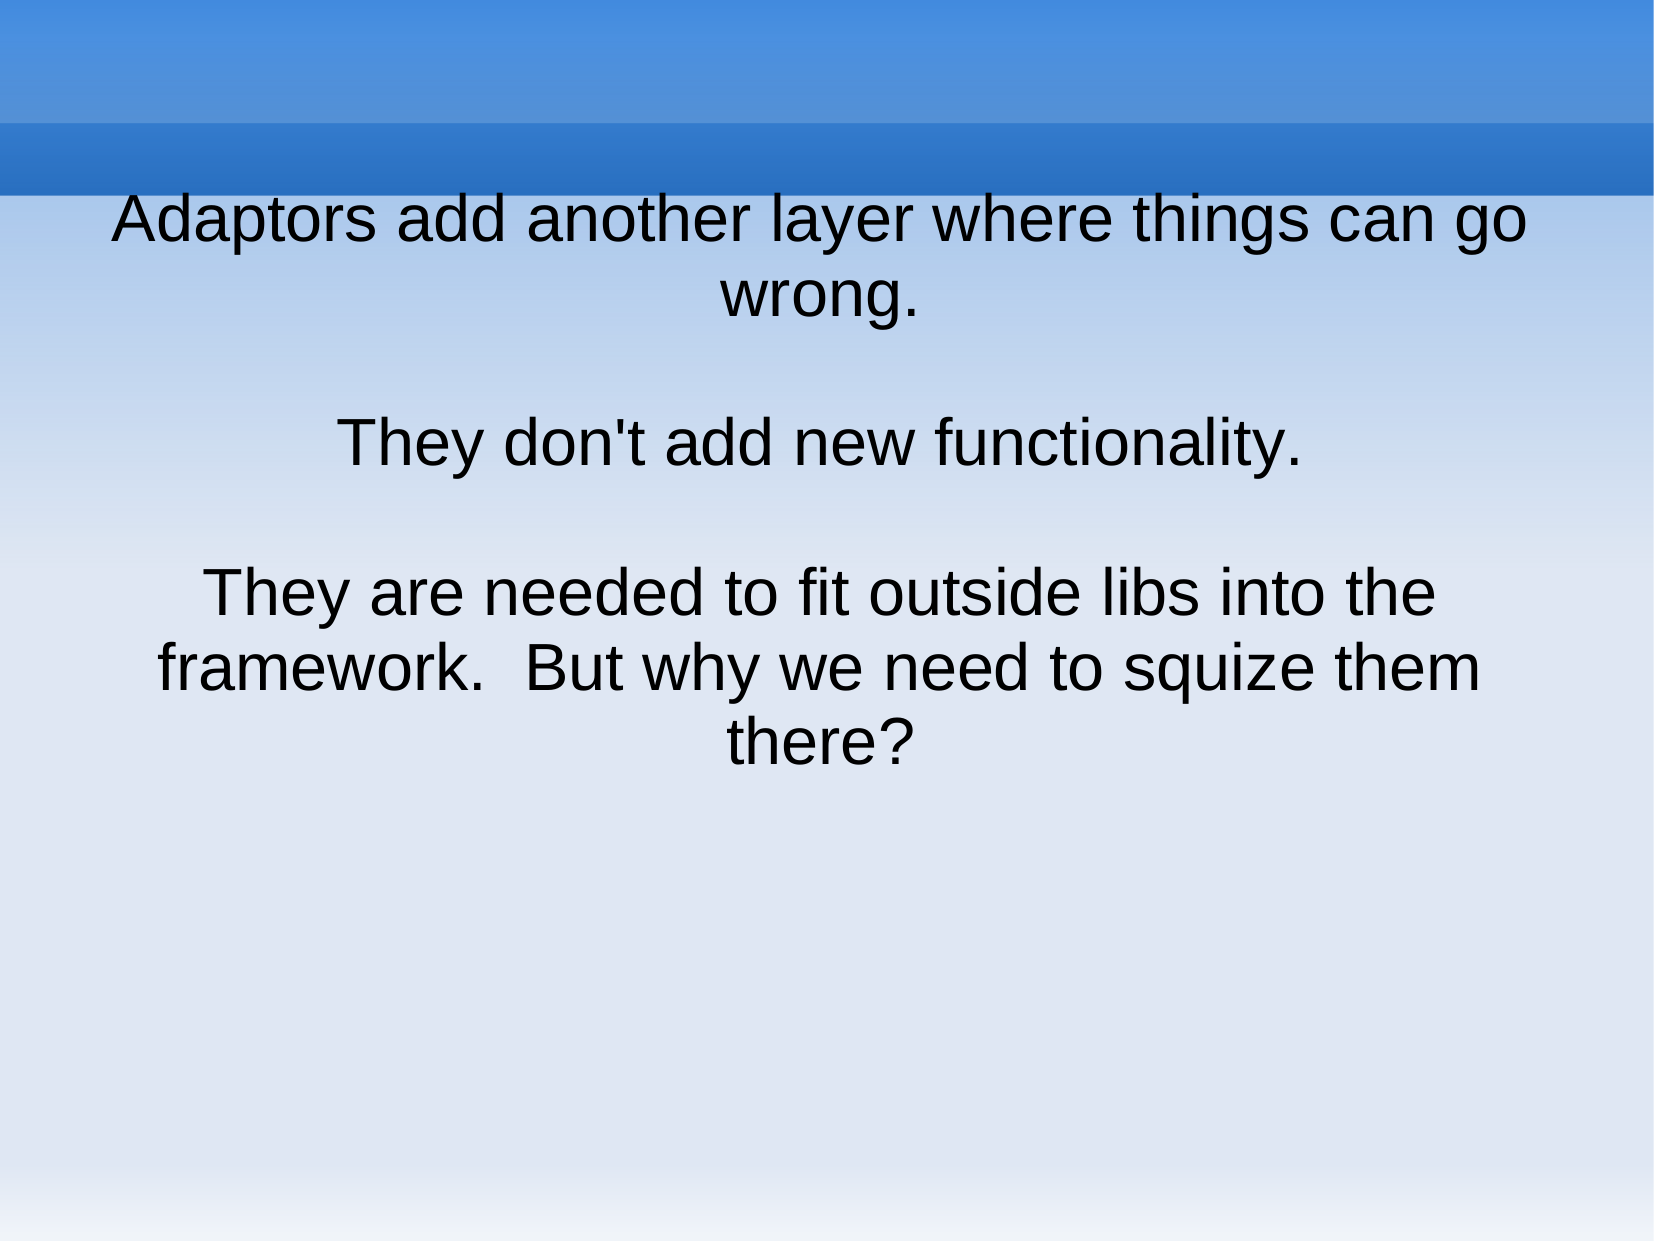

# Adaptors add another layer where things can go wrong.
They don't add new functionality.
They are needed to fit outside libs into the framework. But why we need to squize them there?